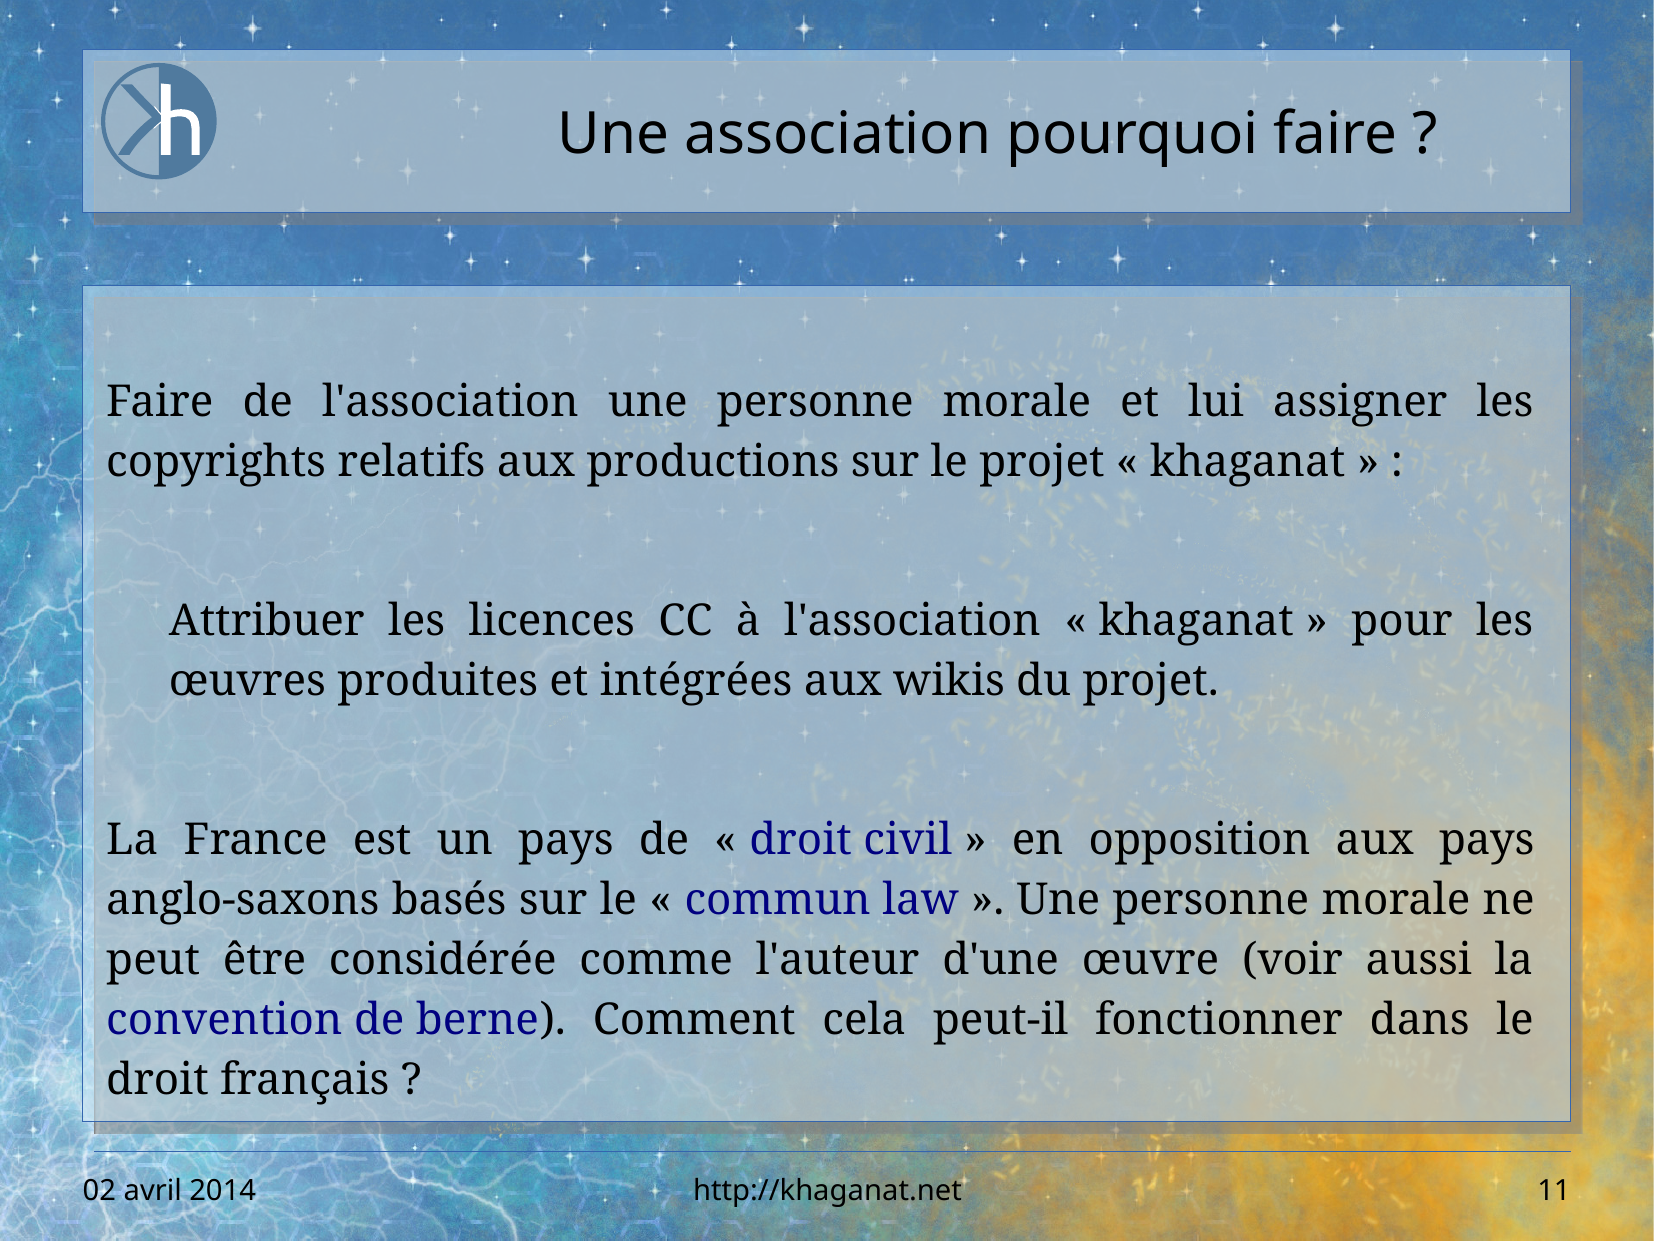

# Une association pourquoi faire ?
Faire de l'association une personne morale et lui assigner les copyrights relatifs aux productions sur le projet « khaganat » :
Attribuer les licences CC à l'association « khaganat » pour les œuvres produites et intégrées aux wikis du projet.
La France est un pays de « droit civil » en opposition aux pays anglo-saxons basés sur le « commun law ». Une personne morale ne peut être considérée comme l'auteur d'une œuvre (voir aussi la convention de berne). Comment cela peut-il fonctionner dans le droit français ?
02 avril 2014
http://khaganat.net
11